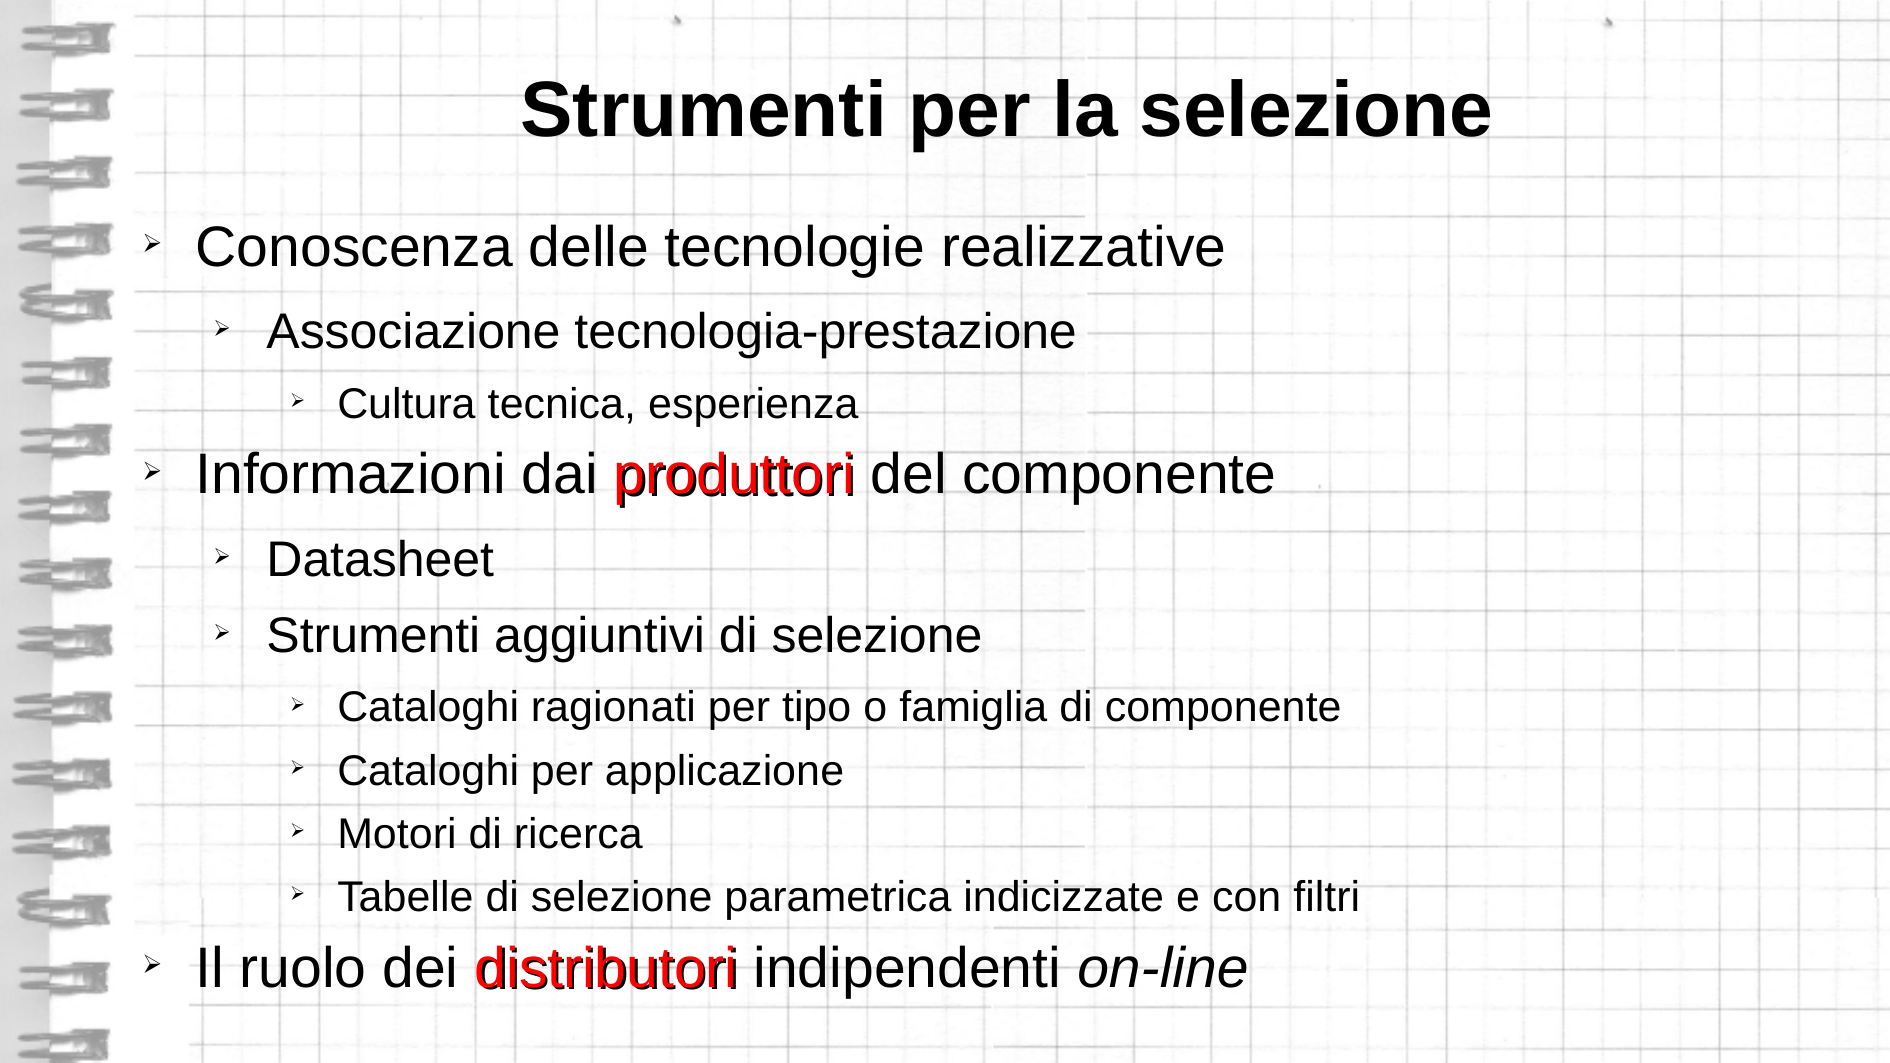

# Strumenti per la selezione
Conoscenza delle tecnologie realizzative
Associazione tecnologia-prestazione
Cultura tecnica, esperienza
Informazioni dai produttori del componente
Datasheet
Strumenti aggiuntivi di selezione
Cataloghi ragionati per tipo o famiglia di componente
Cataloghi per applicazione
Motori di ricerca
Tabelle di selezione parametrica indicizzate e con filtri
Il ruolo dei distributori indipendenti on-line